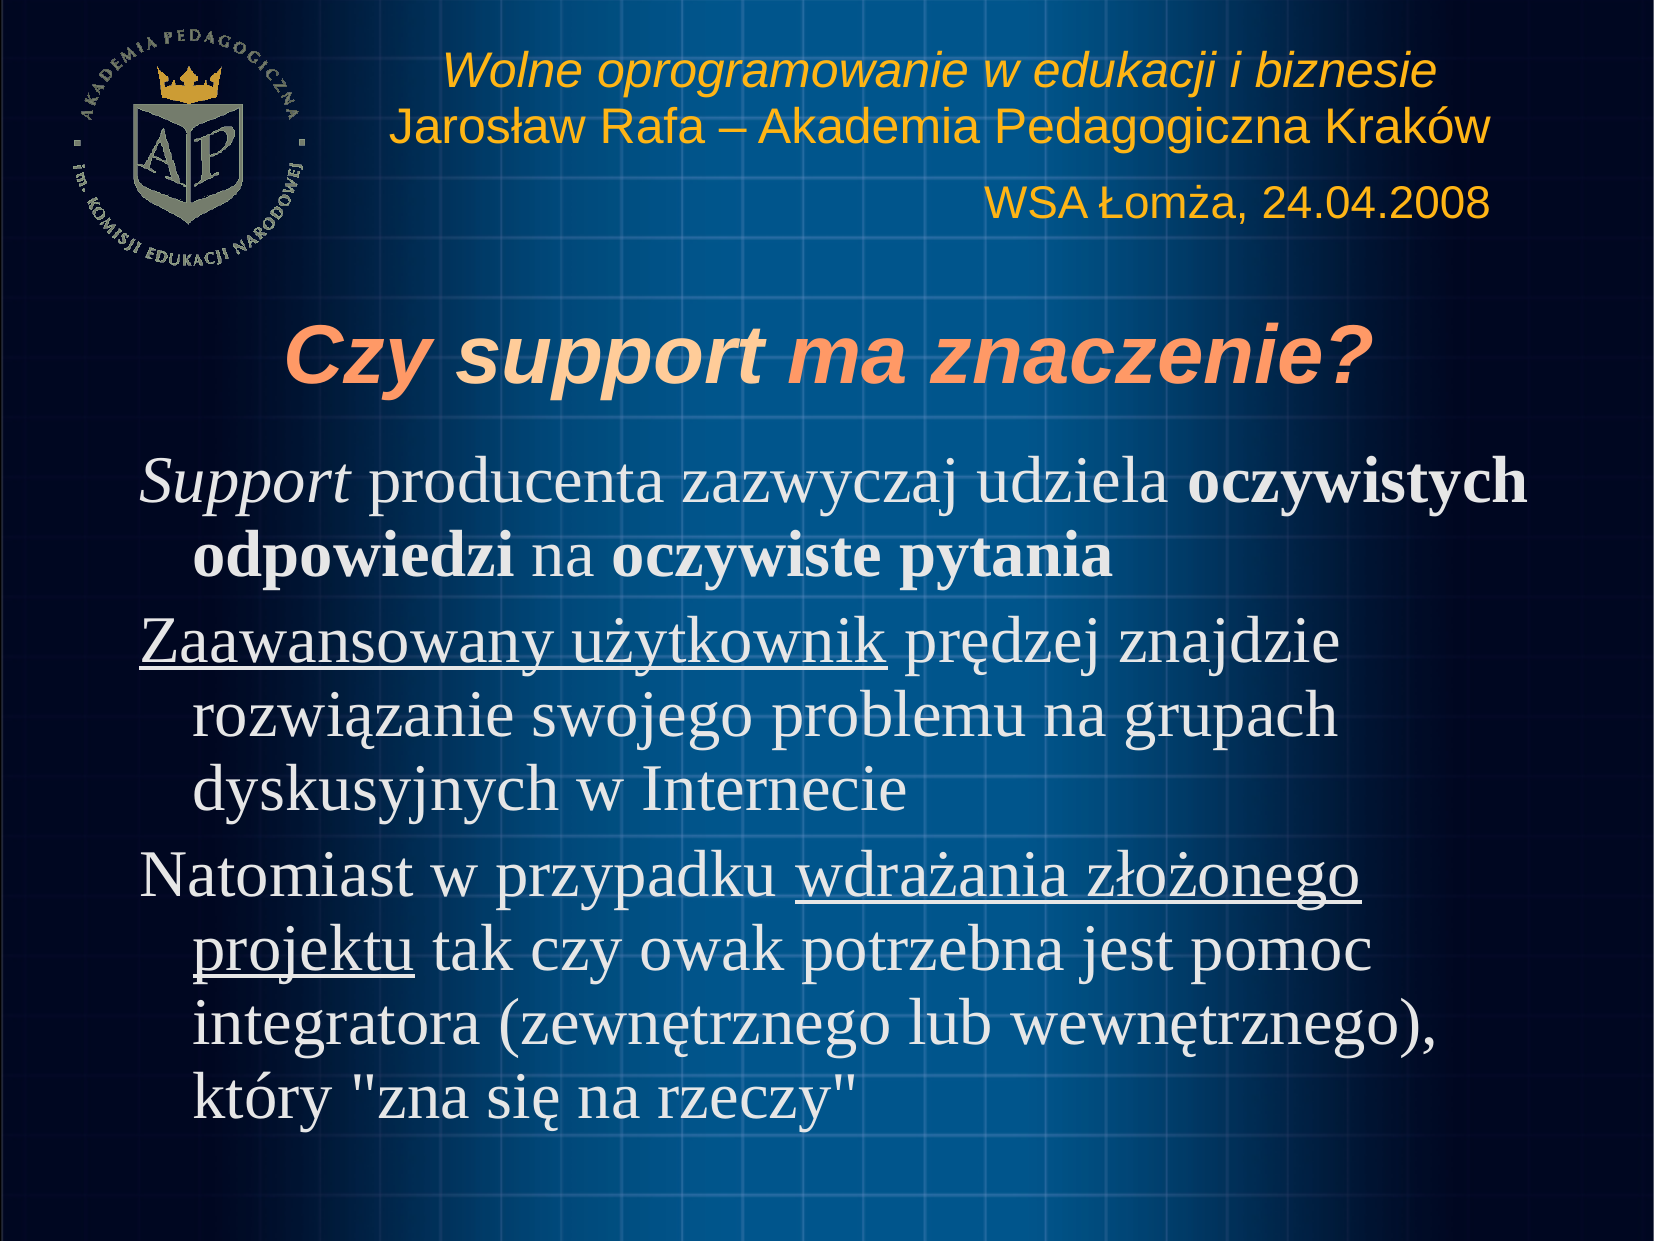

# Czy support ma znaczenie?
Support producenta zazwyczaj udziela oczywistych odpowiedzi na oczywiste pytania
Zaawansowany użytkownik prędzej znajdzie rozwiązanie swojego problemu na grupach dyskusyjnych w Internecie
Natomiast w przypadku wdrażania złożonego projektu tak czy owak potrzebna jest pomoc integratora (zewnętrznego lub wewnętrznego), który "zna się na rzeczy"